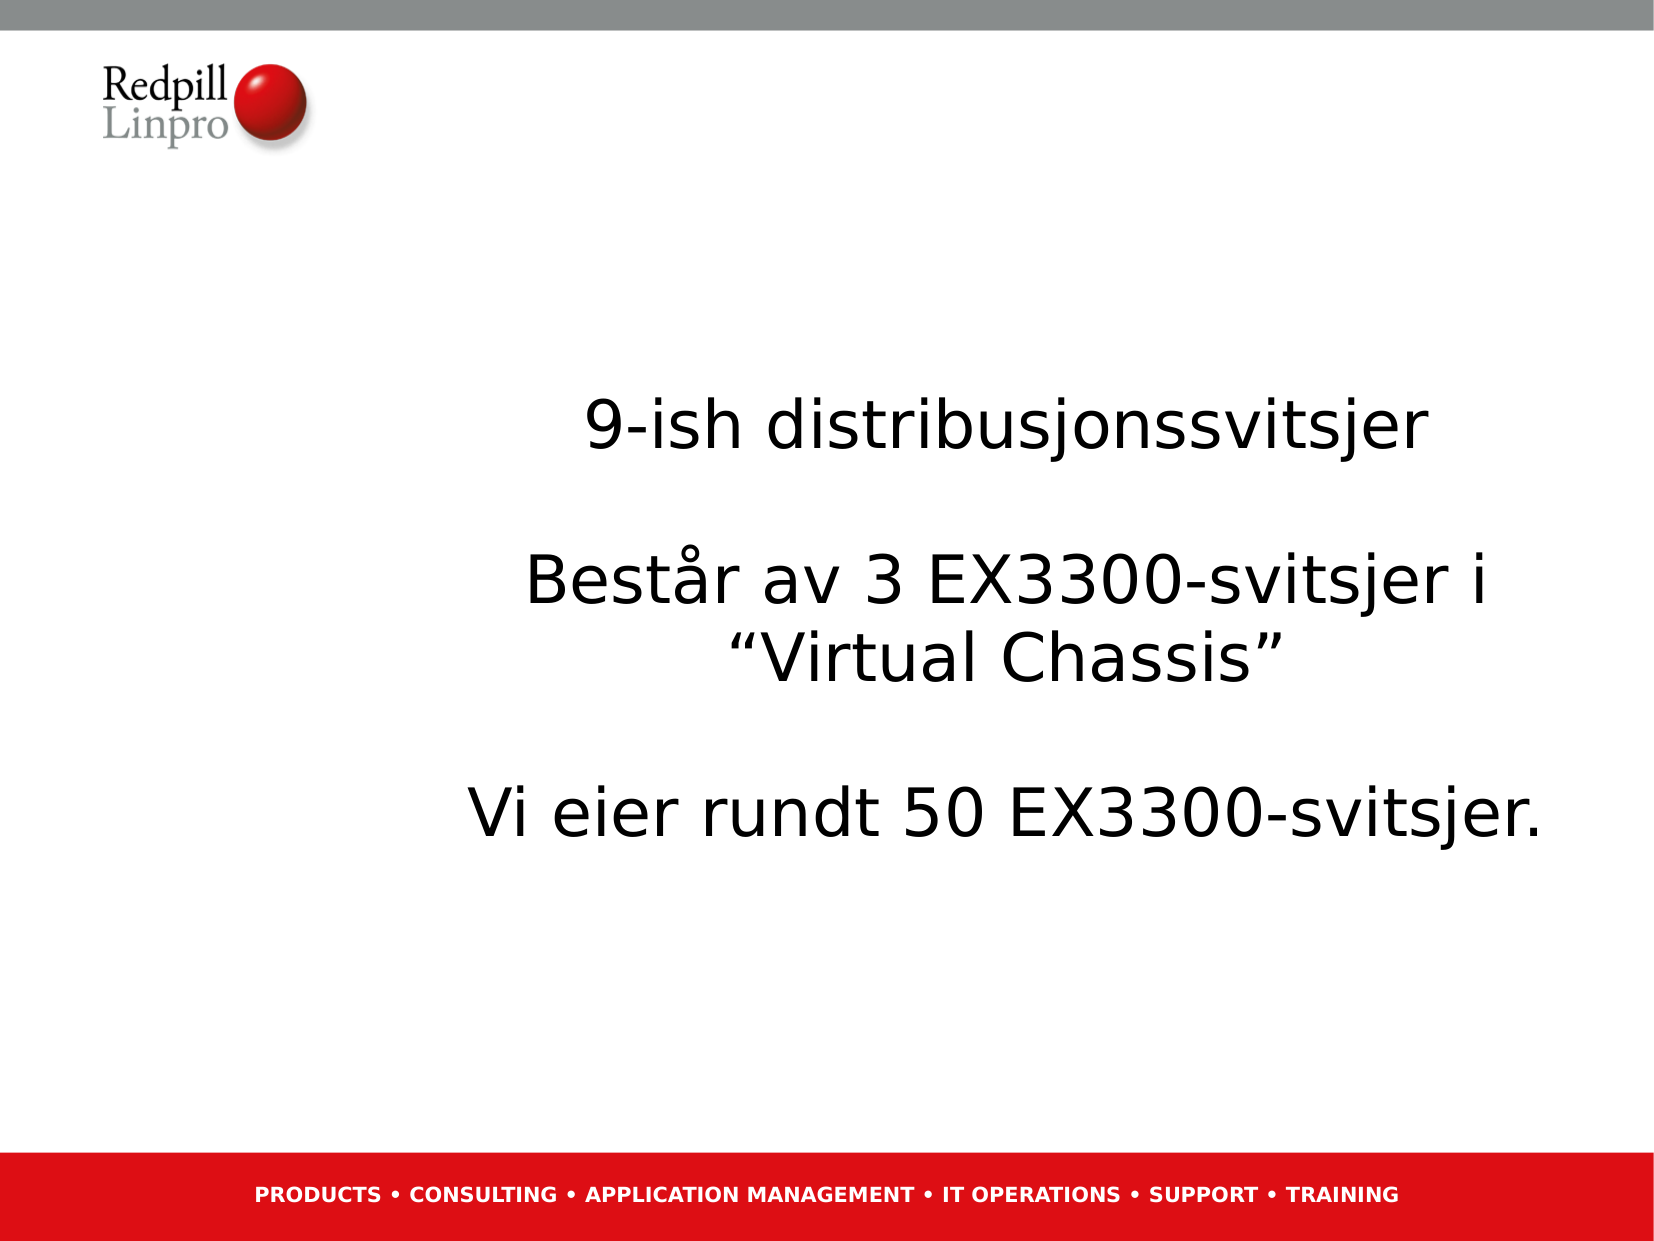

# 9-ish distribusjonssvitsjer
Består av 3 EX3300-svitsjer i “Virtual Chassis”
Vi eier rundt 50 EX3300-svitsjer.